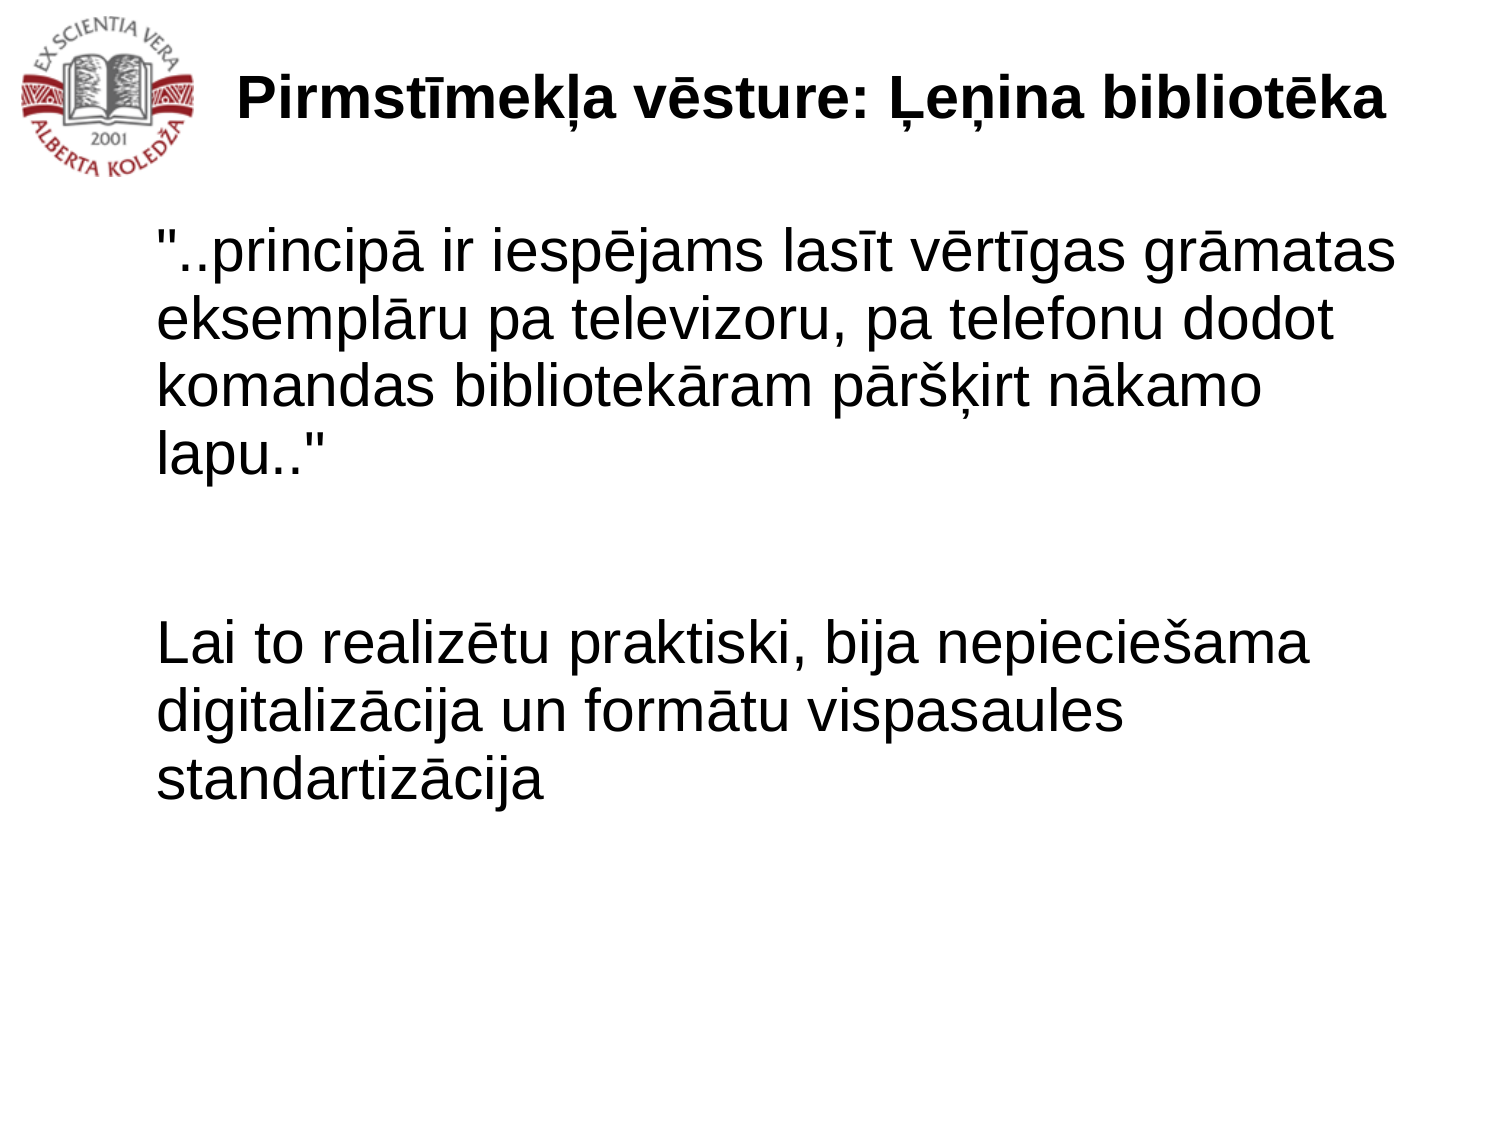

# Pirmstīmekļa vēsture: Ļeņina bibliotēka
"..principā ir iespējams lasīt vērtīgas grāmatas eksemplāru pa televizoru, pa telefonu dodot komandas bibliotekāram pāršķirt nākamo lapu.."
Lai to realizētu praktiski, bija nepieciešama digitalizācija un formātu vispasaules standartizācija